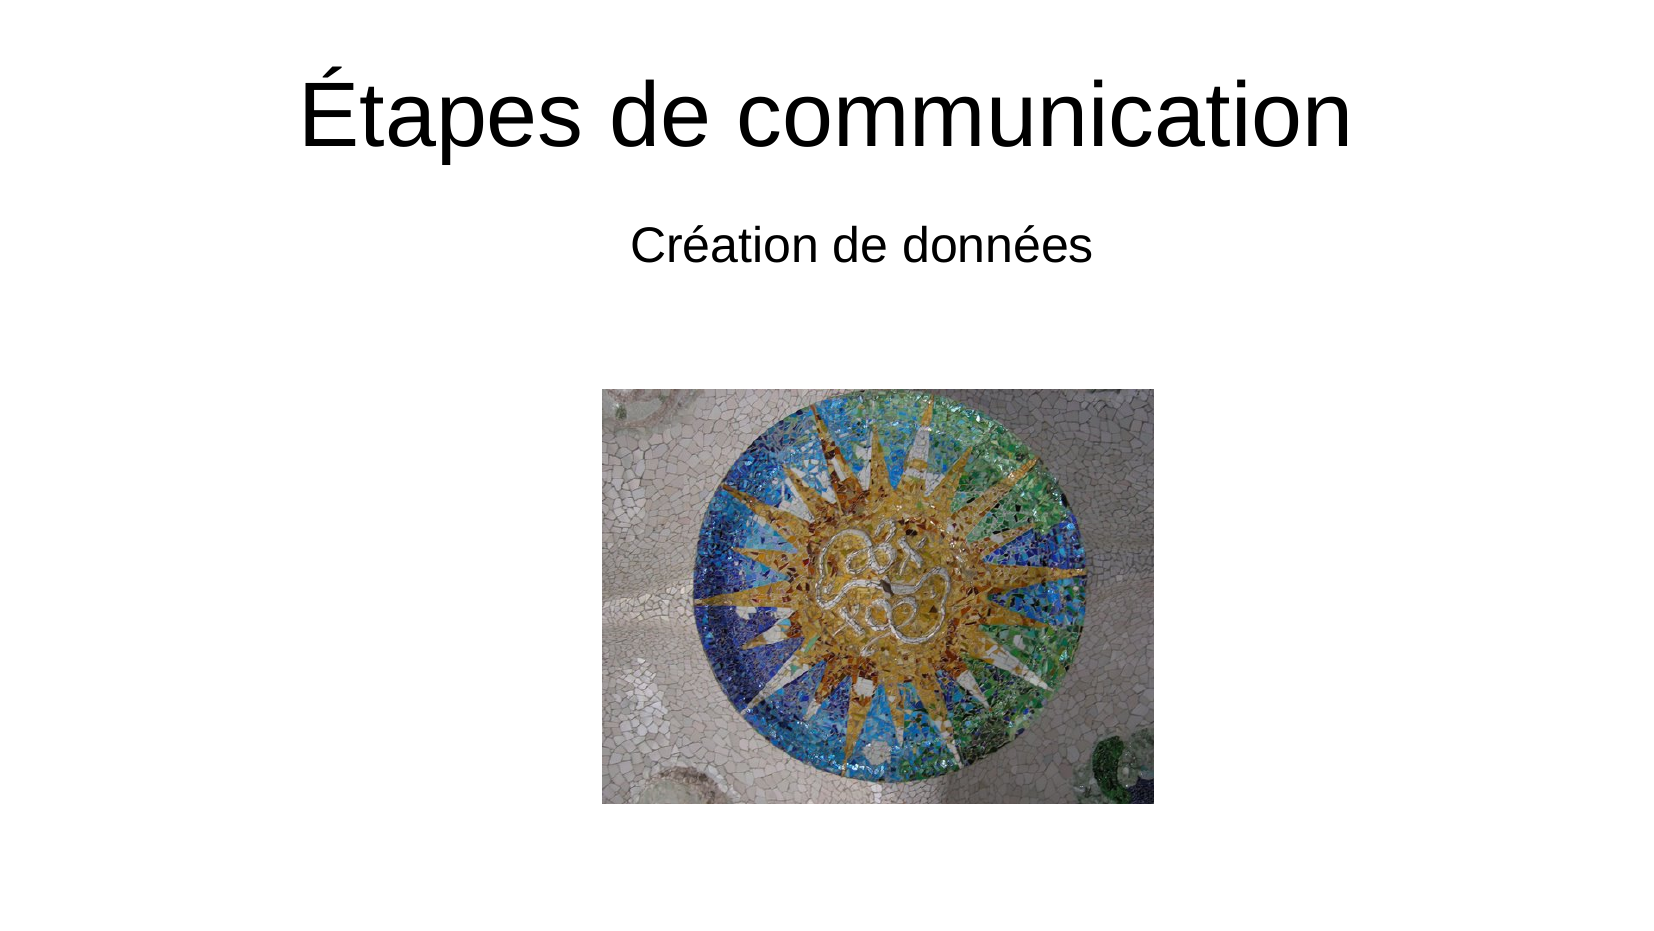

# Étapes de communication
Création de données